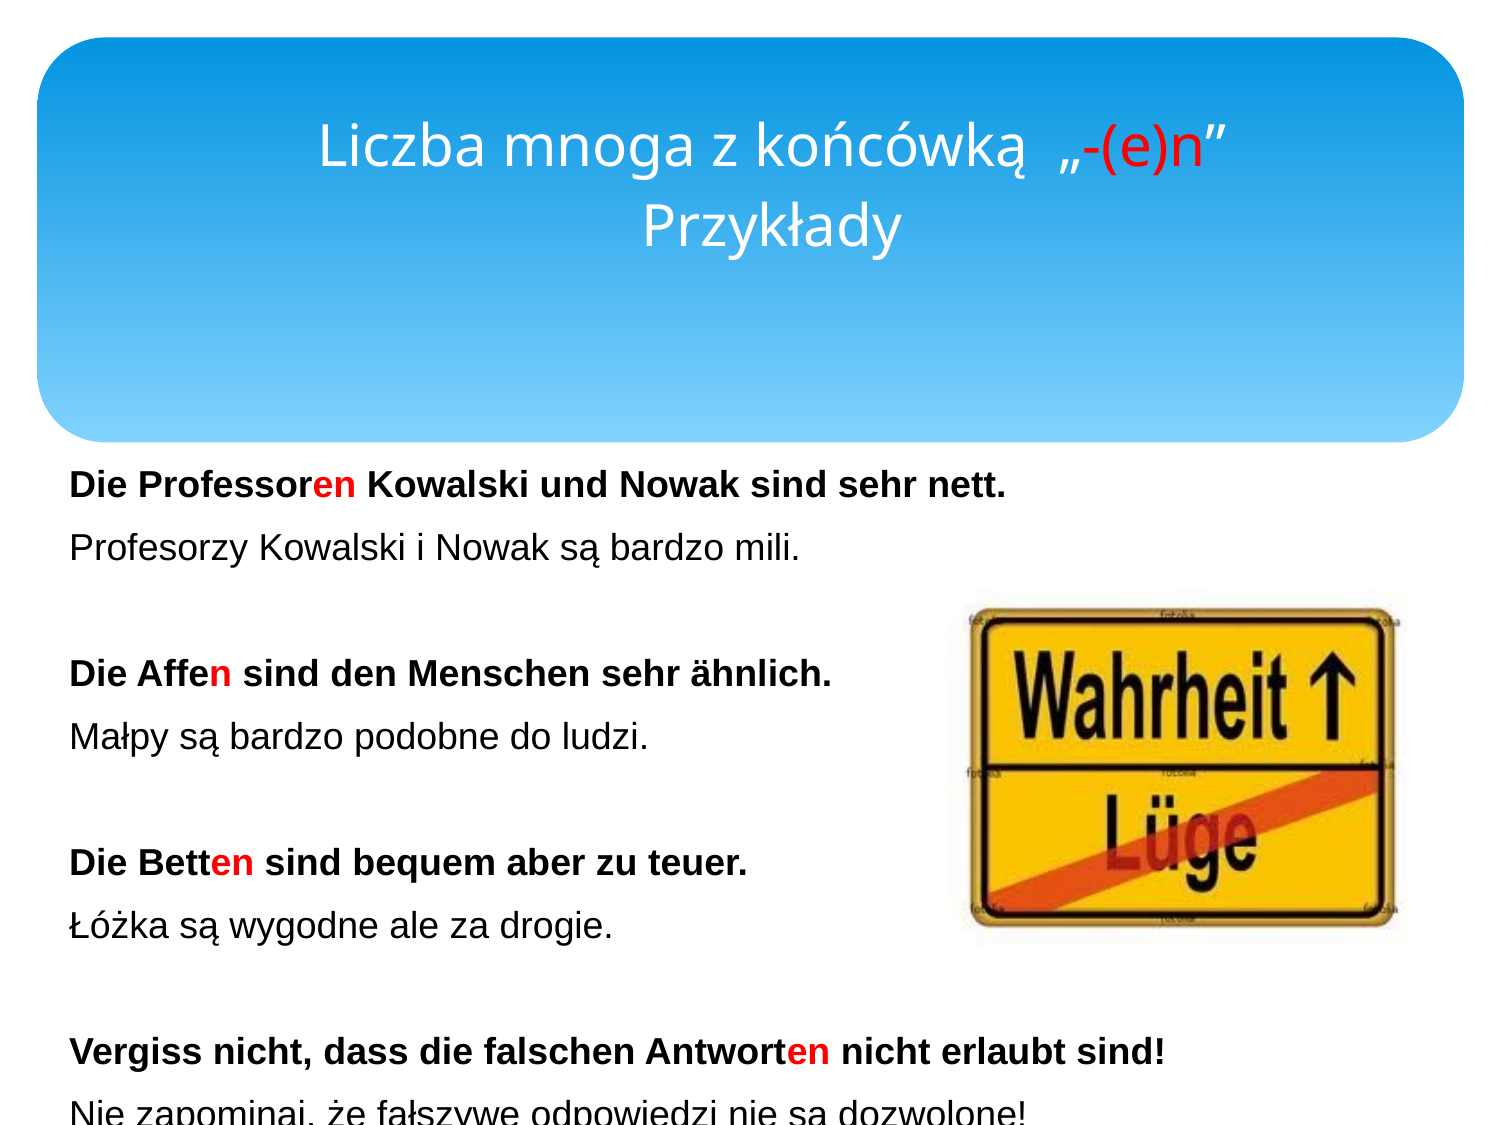

# Liczba mnoga z końcówką „-(e)n” Przykłady
Die Professoren Kowalski und Nowak sind sehr nett.
Profesorzy Kowalski i Nowak są bardzo mili.
Die Affen sind den Menschen sehr ähnlich.
Małpy są bardzo podobne do ludzi.
Die Betten sind bequem aber zu teuer.
Łóżka są wygodne ale za drogie.
Vergiss nicht, dass die falschen Antworten nicht erlaubt sind!
Nie zapominaj, że fałszywe odpowiedzi nie są dozwolone!